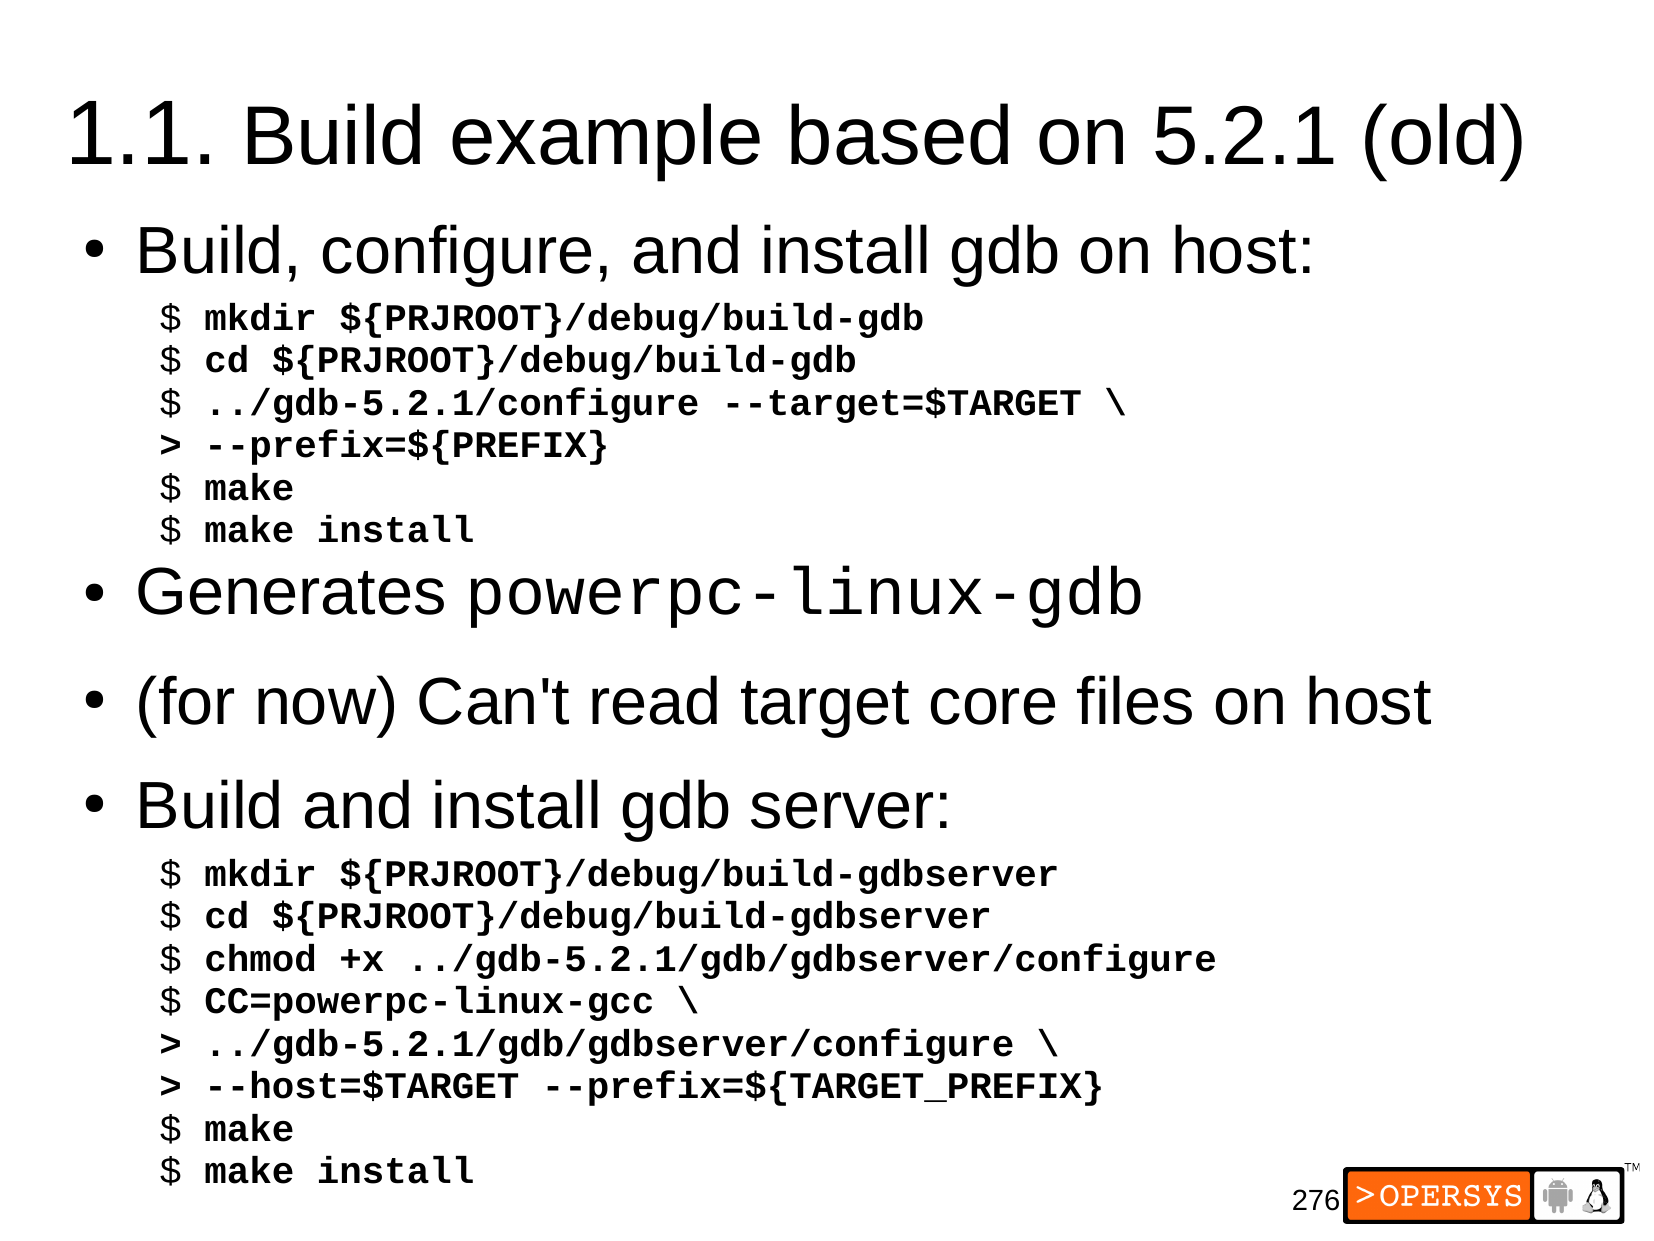

1.1. Build example based on 5.2.1 (old)
# Build, configure, and install gdb on host:
$ mkdir ${PRJROOT}/debug/build-gdb
$ cd ${PRJROOT}/debug/build-gdb
$ ../gdb-5.2.1/configure --target=$TARGET \
> --prefix=${PREFIX}
$ make
$ make install
Generates powerpc-linux-gdb
(for now) Can't read target core files on host
Build and install gdb server:
$ mkdir ${PRJROOT}/debug/build-gdbserver
$ cd ${PRJROOT}/debug/build-gdbserver
$ chmod +x ../gdb-5.2.1/gdb/gdbserver/configure
$ CC=powerpc-linux-gcc \
> ../gdb-5.2.1/gdb/gdbserver/configure \
> --host=$TARGET --prefix=${TARGET_PREFIX}
$ make
$ make install